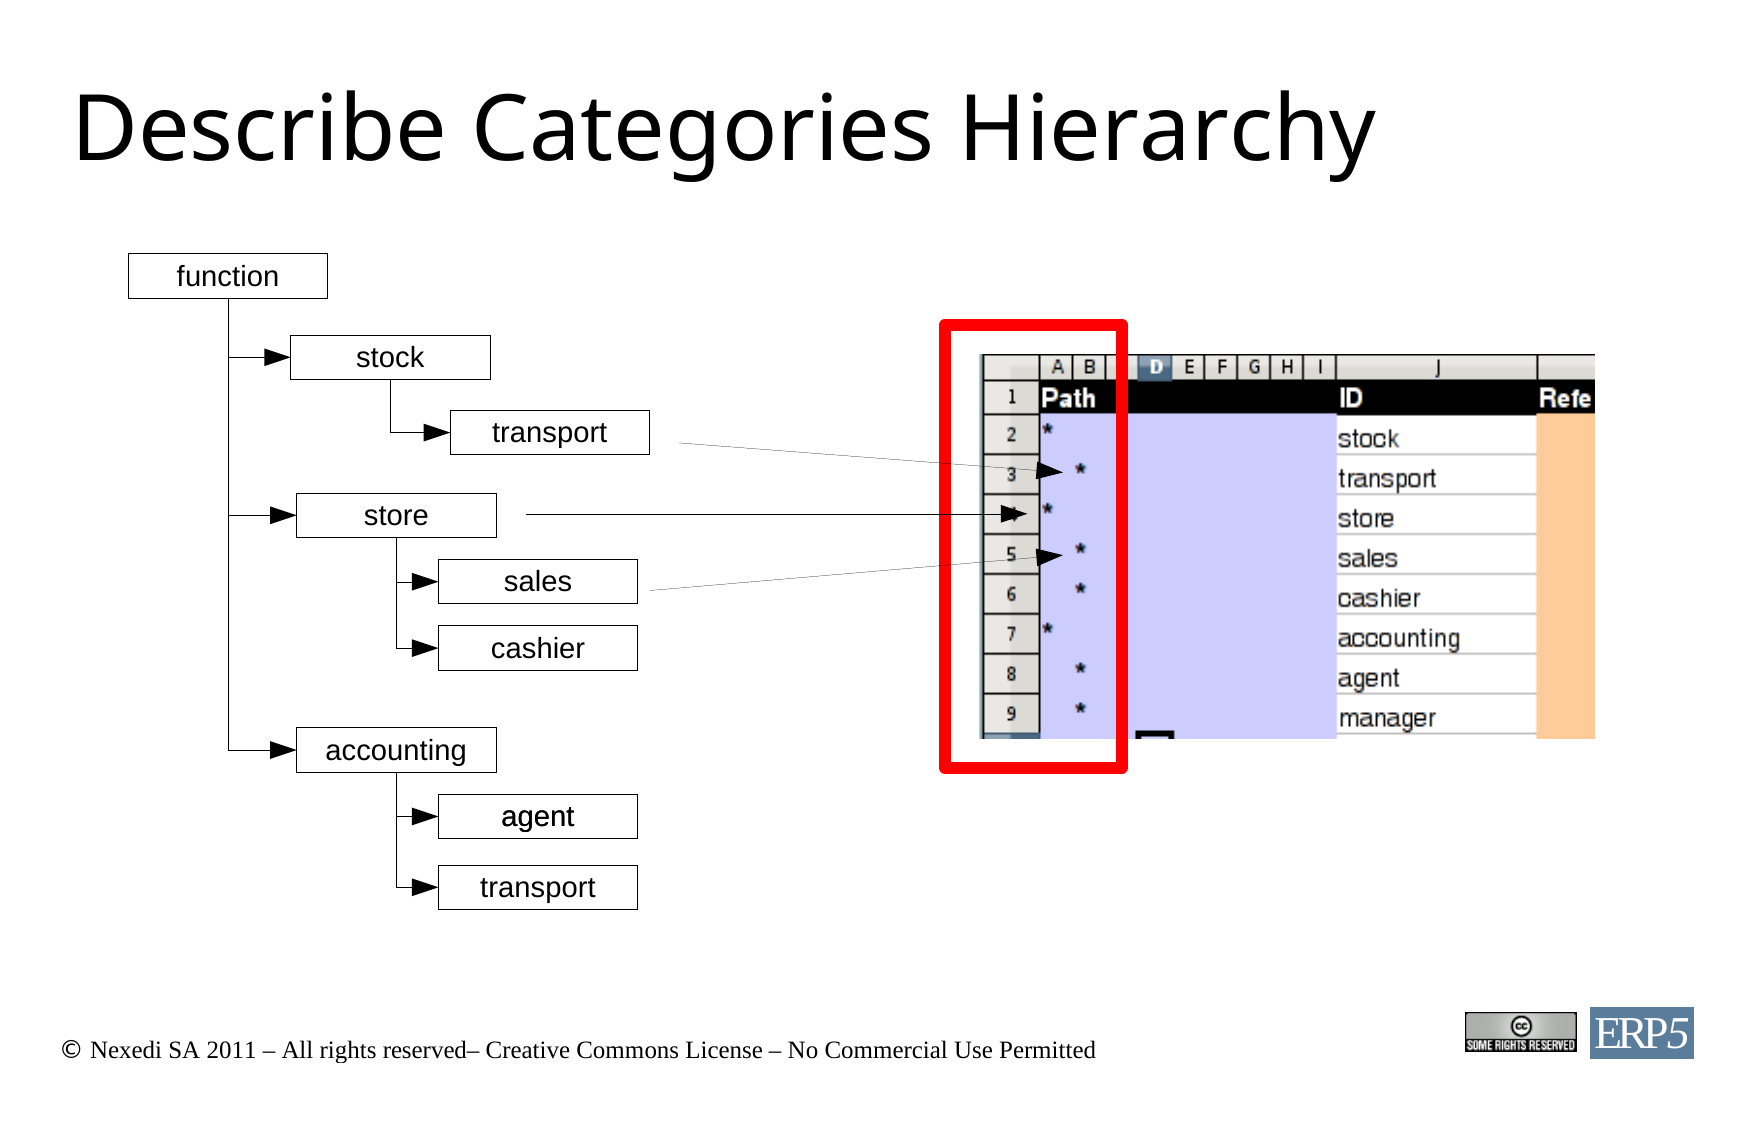

# Describe Categories Hierarchy
function
stock
transport
store
sales
cashier
accounting
agent
agent
transport